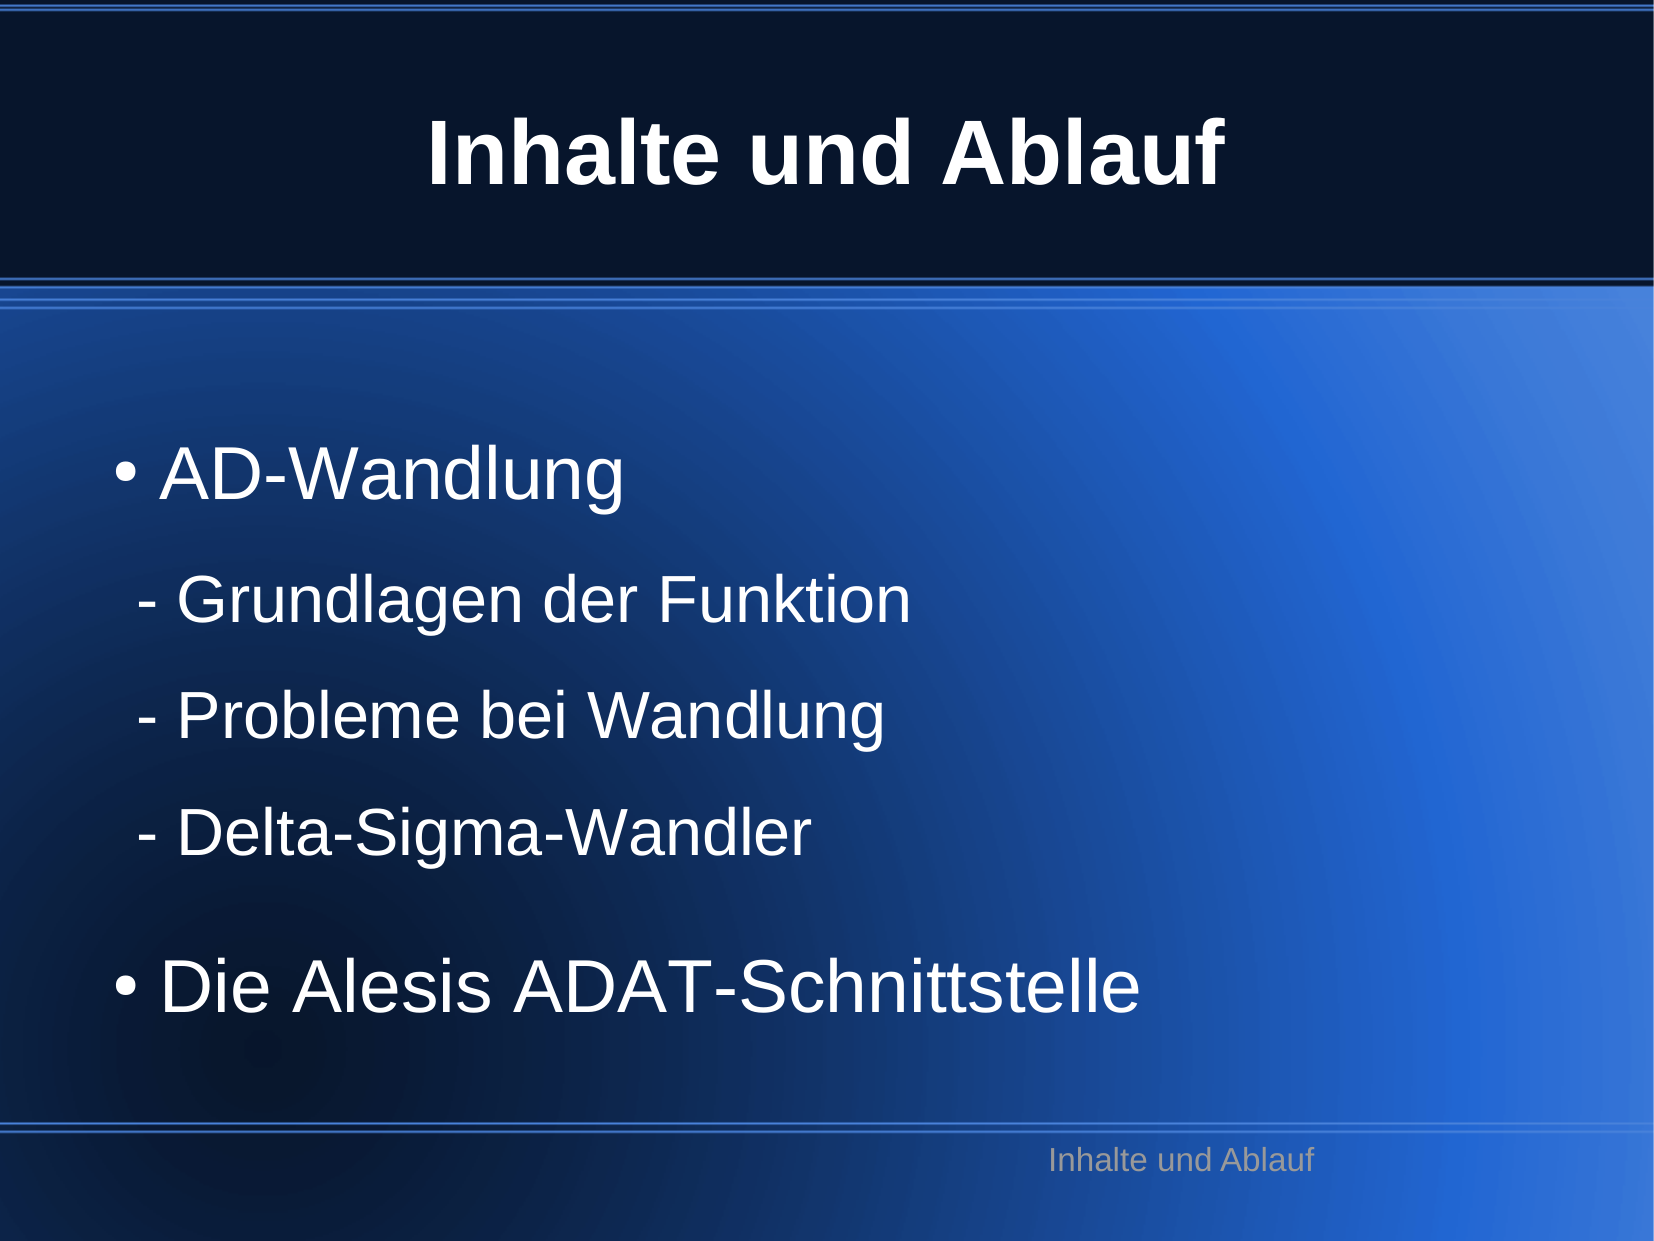

# Inhalte und Ablauf
 AD-Wandlung
- Grundlagen der Funktion
- Probleme bei Wandlung
- Delta-Sigma-Wandler
 Die Alesis ADAT-Schnittstelle
Inhalte und Ablauf